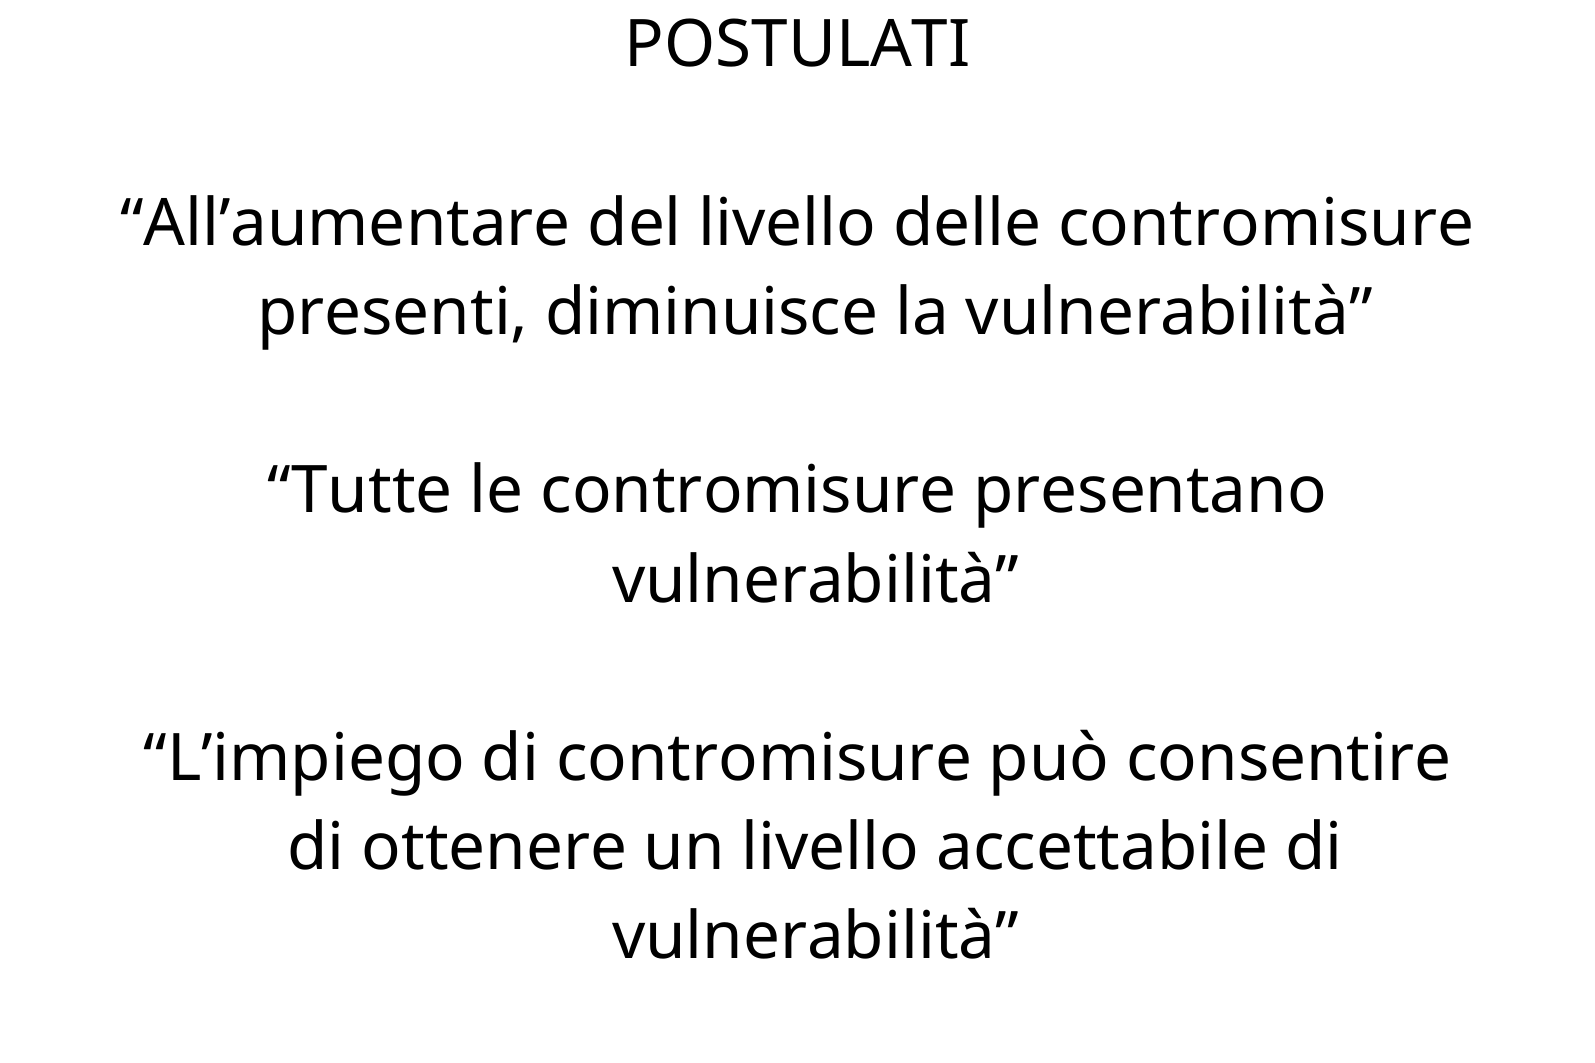

# POSTULATI
“All’aumentare del livello delle contromisure presenti, diminuisce la vulnerabilità”
“Tutte le contromisure presentano vulnerabilità”
“L’impiego di contromisure può consentire di ottenere un livello accettabile di vulnerabilità”